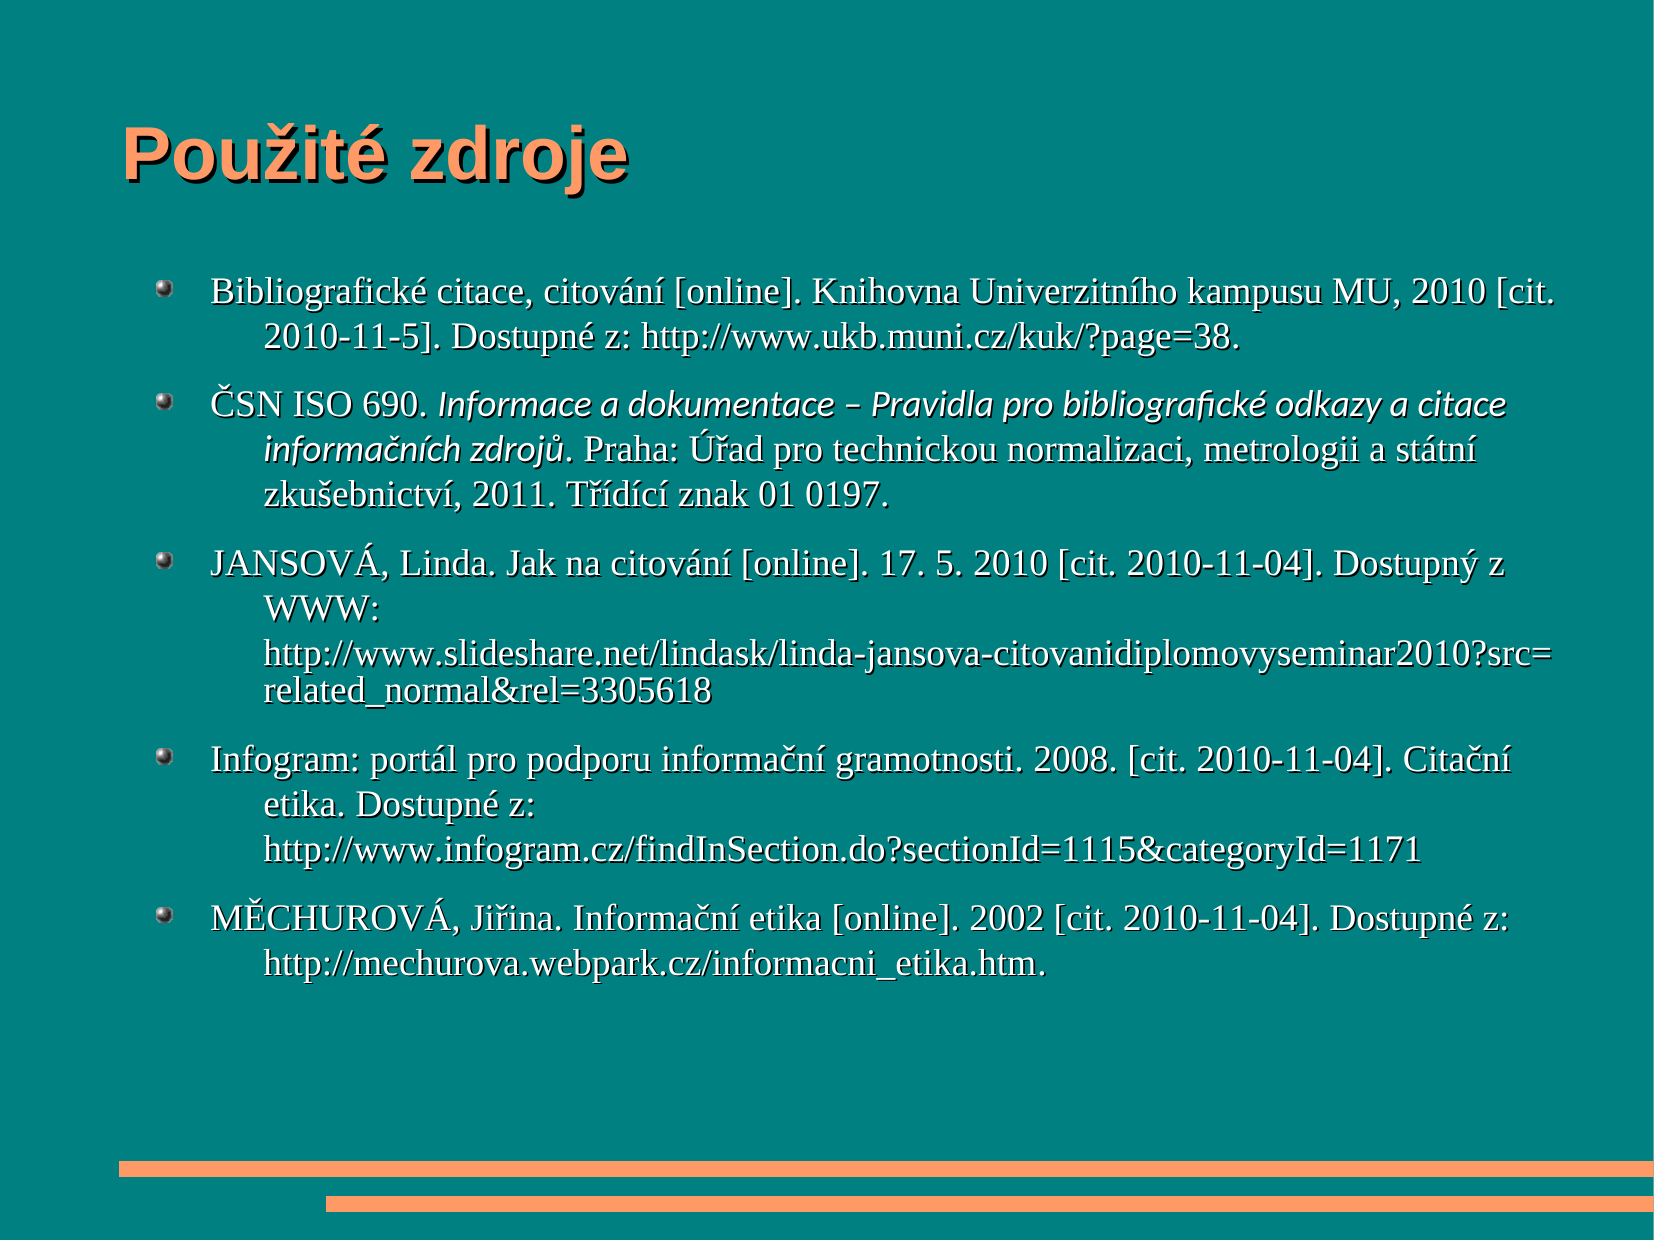

# Použité zdroje
Bibliografické citace, citování [online]. Knihovna Univerzitního kampusu MU, 2010 [cit. 2010-11-5]. Dostupné z: http://www.ukb.muni.cz/kuk/?page=38.
ČSN ISO 690. Informace a dokumentace – Pravidla pro bibliografické odkazy a citace informačních zdrojů. Praha: Úřad pro technickou normalizaci, metrologii a státní zkušebnictví, 2011. Třídící znak 01 0197.
JANSOVÁ, Linda. Jak na citování [online]. 17. 5. 2010 [cit. 2010-11-04]. Dostupný z WWW: http://www.slideshare.net/lindask/linda-jansova-citovanidiplomovyseminar2010?src=related_normal&rel=3305618
Infogram: portál pro podporu informační gramotnosti. 2008. [cit. 2010-11-04]. Citační etika. Dostupné z: http://www.infogram.cz/findInSection.do?sectionId=1115&categoryId=1171
MĚCHUROVÁ, Jiřina. Informační etika [online]. 2002 [cit. 2010-11-04]. Dostupné z: http://mechurova.webpark.cz/informacni_etika.htm.